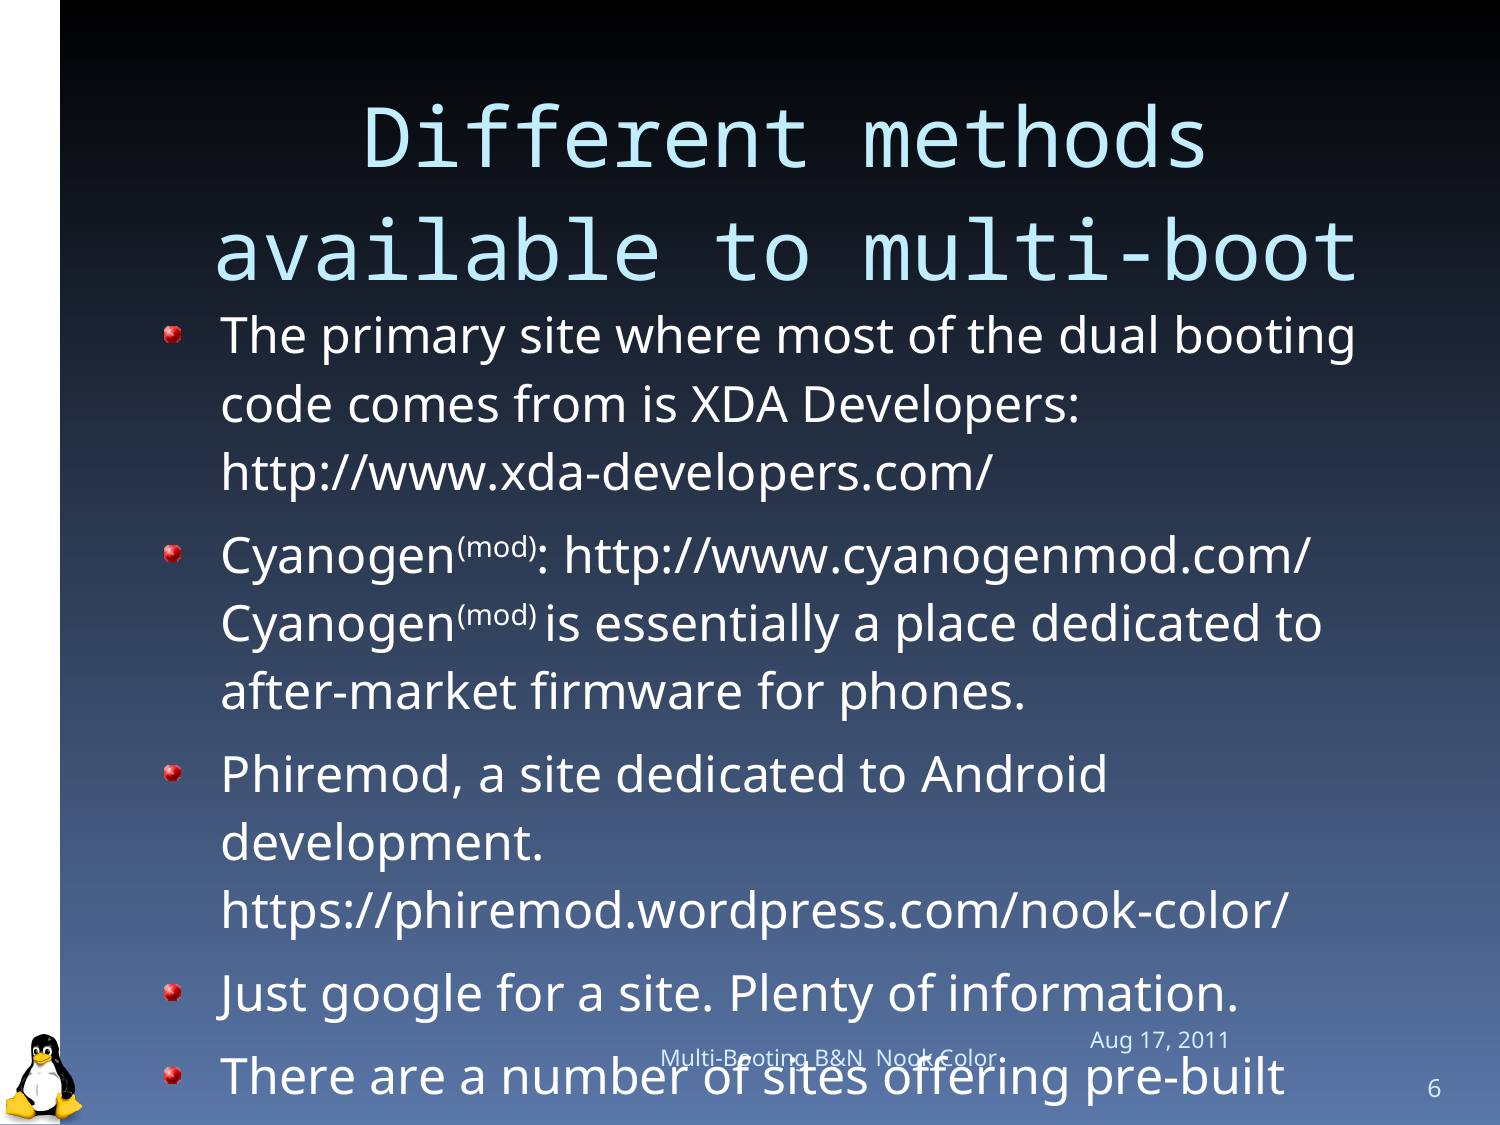

# Different methods available to multi-boot
The primary site where most of the dual booting code comes from is XDA Developers:
http://www.xda-developers.com/
Cyanogen(mod): http://www.cyanogenmod.com/
Cyanogen(mod) is essentially a place dedicated to after-market firmware for phones.
Phiremod, a site dedicated to Android development. https://phiremod.wordpress.com/nook-color/
Just google for a site. Plenty of information.
There are a number of sites offering pre-built microSDs
Feb 20, 2009
6